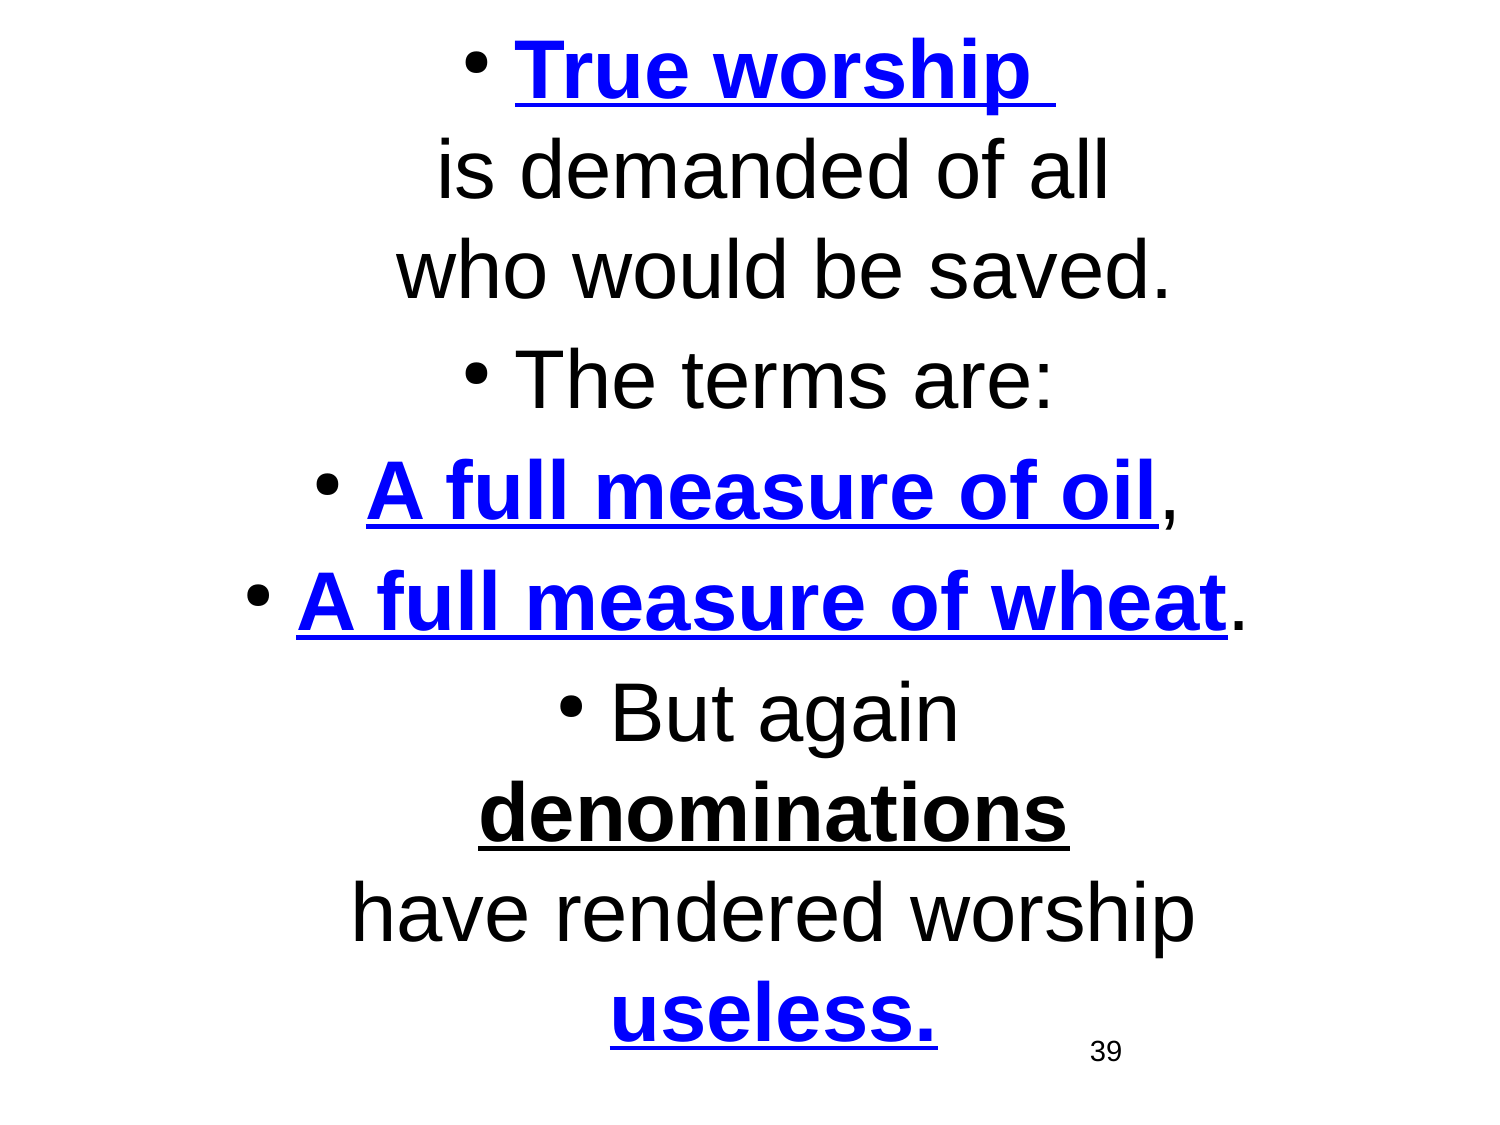

# True worship is demanded of all who would be saved.
The terms are:
A full measure of oil,
A full measure of wheat.
But again
denominations
have rendered worship
useless.
39